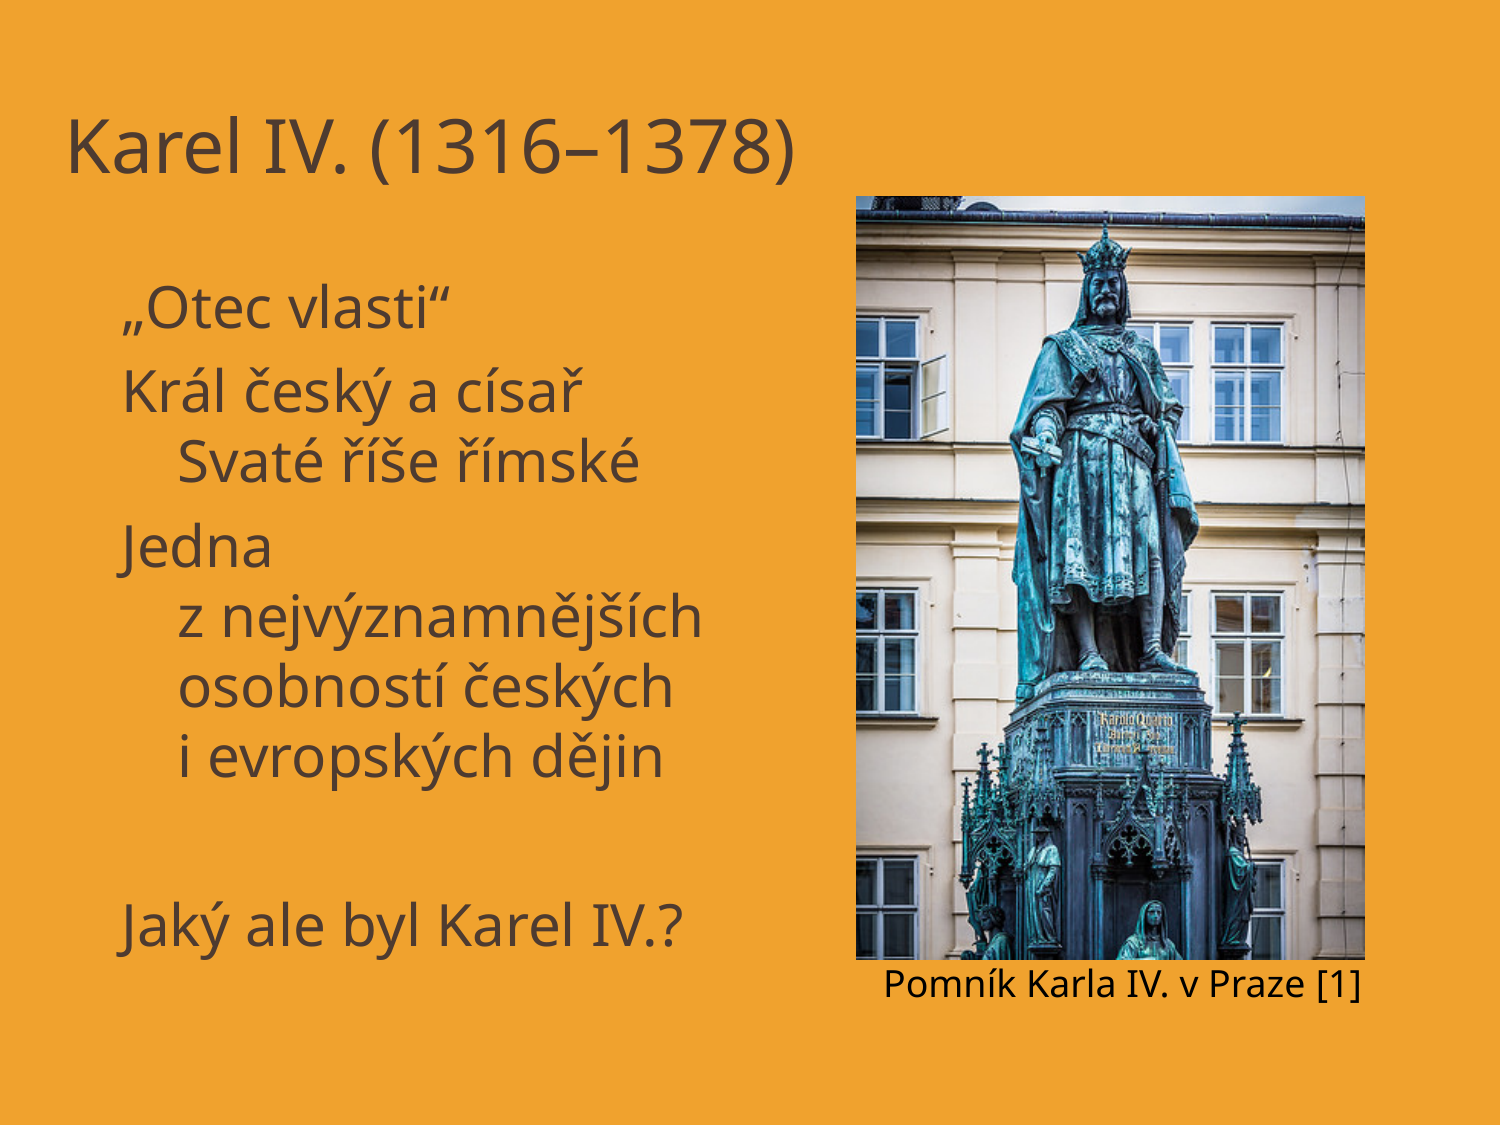

# Karel IV. (1316–1378)
„Otec vlasti“
Král český a císař Svaté říše římské
Jedna
z nejvýznamnějších osobností českých
i evropských dějin
Jaký ale byl Karel IV.?
Pomník Karla IV. v Praze [1]